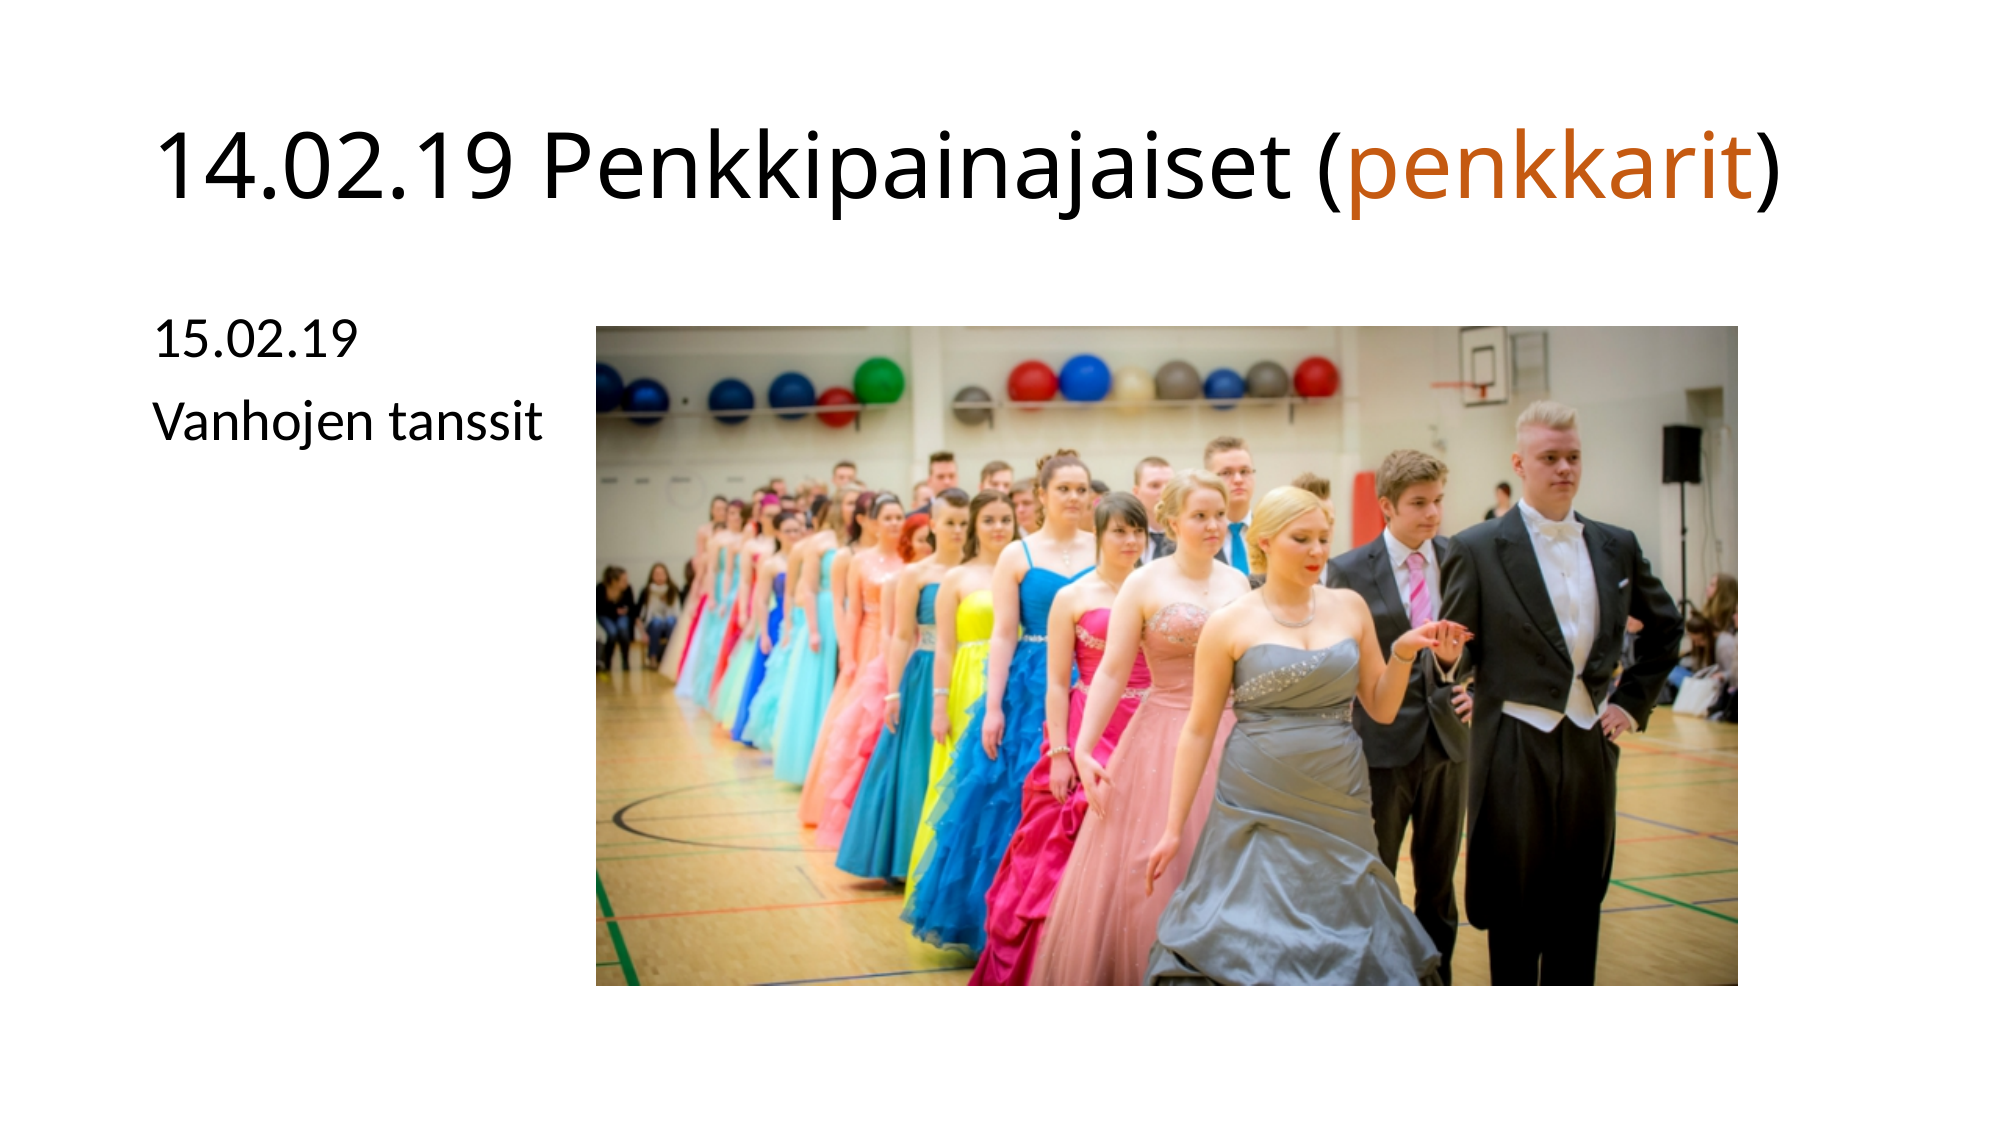

# 14.02.19 Penkkipainajaiset (penkkarit)
15.02.19
Vanhojen tanssit